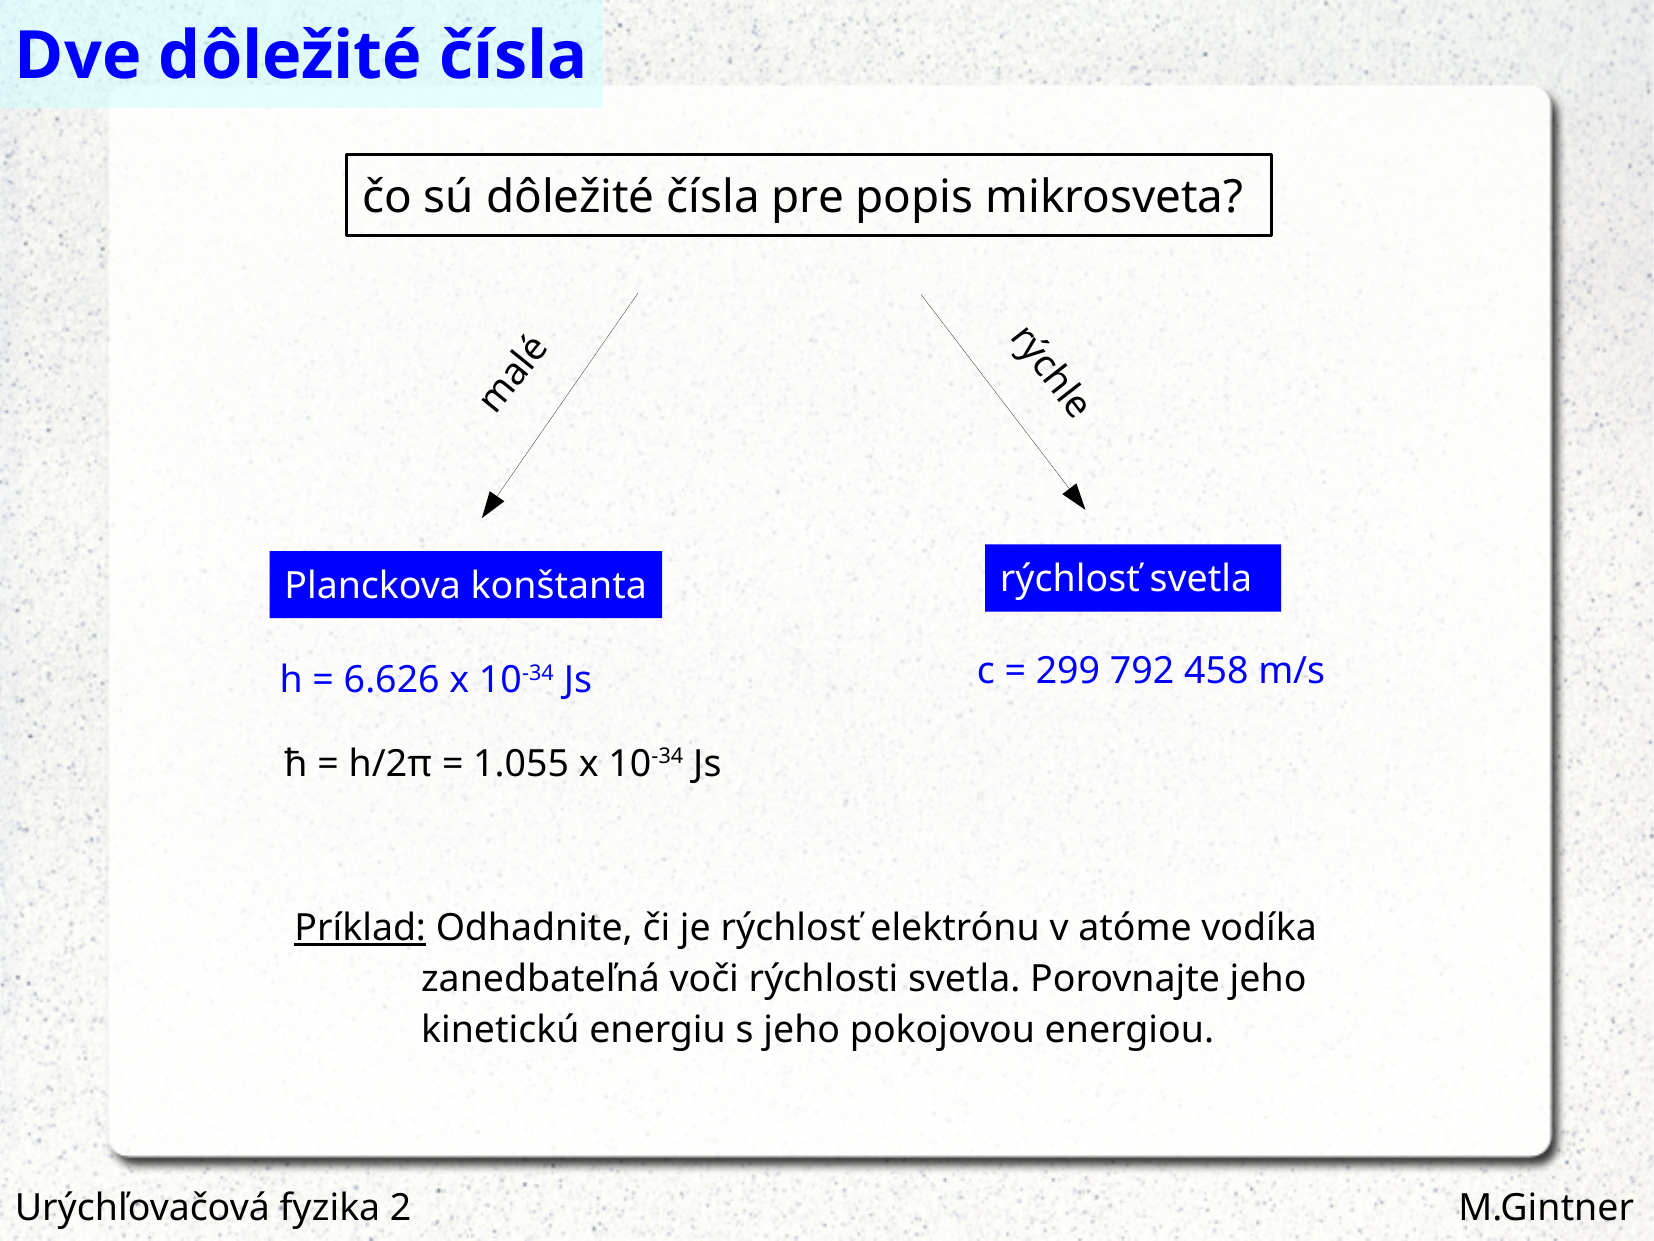

Dve dôležité čísla
čo sú dôležité čísla pre popis mikrosveta?
rýchle
malé
rýchlosť svetla
Planckova konštanta
c = 299 792 458 m/s
h = 6.626 x 10-34 Js
ħ = h/2π = 1.055 x 10-34 Js
Príklad: Odhadnite, či je rýchlosť elektrónu v atóme vodíka
 zanedbateľná voči rýchlosti svetla. Porovnajte jeho
 kinetickú energiu s jeho pokojovou energiou.
Urýchľovačová fyzika 2
M.Gintner